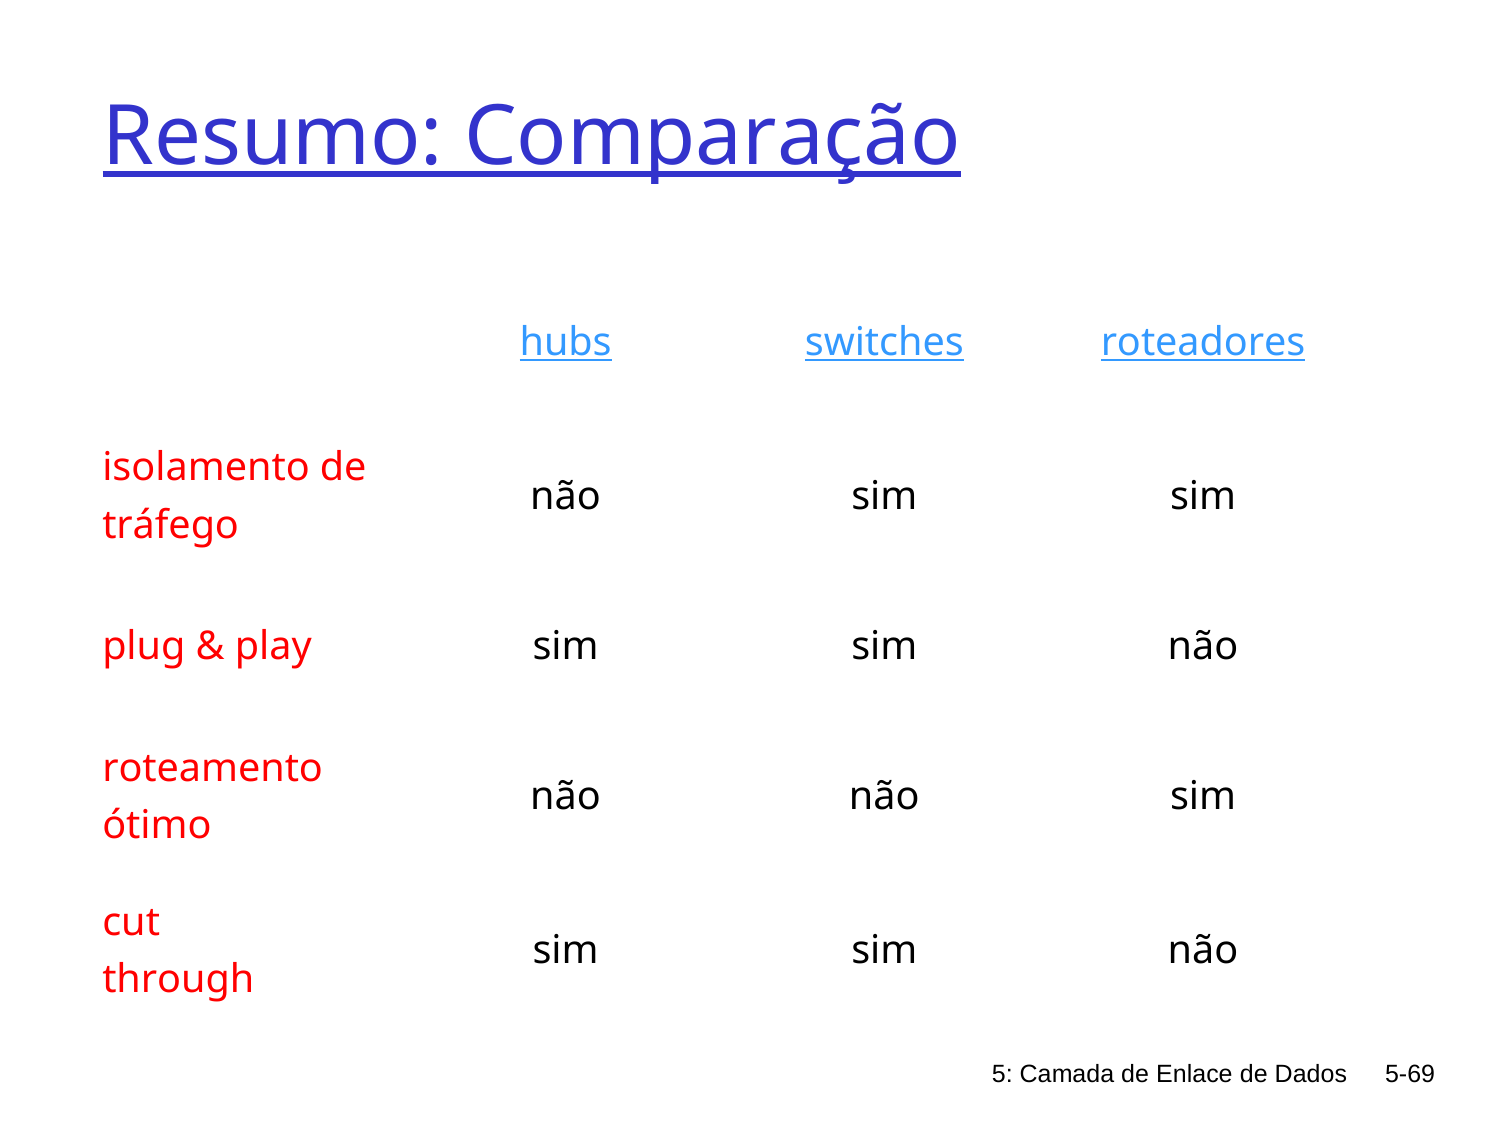

# Resumo: Comparação
| | hubs | switches | roteadores |
| --- | --- | --- | --- |
| isolamento de tráfego | não | sim | sim |
| plug & play | sim | sim | não |
| roteamento ótimo | não | não | sim |
| cut through | sim | sim | não |
5: Camada de Enlace de Dados